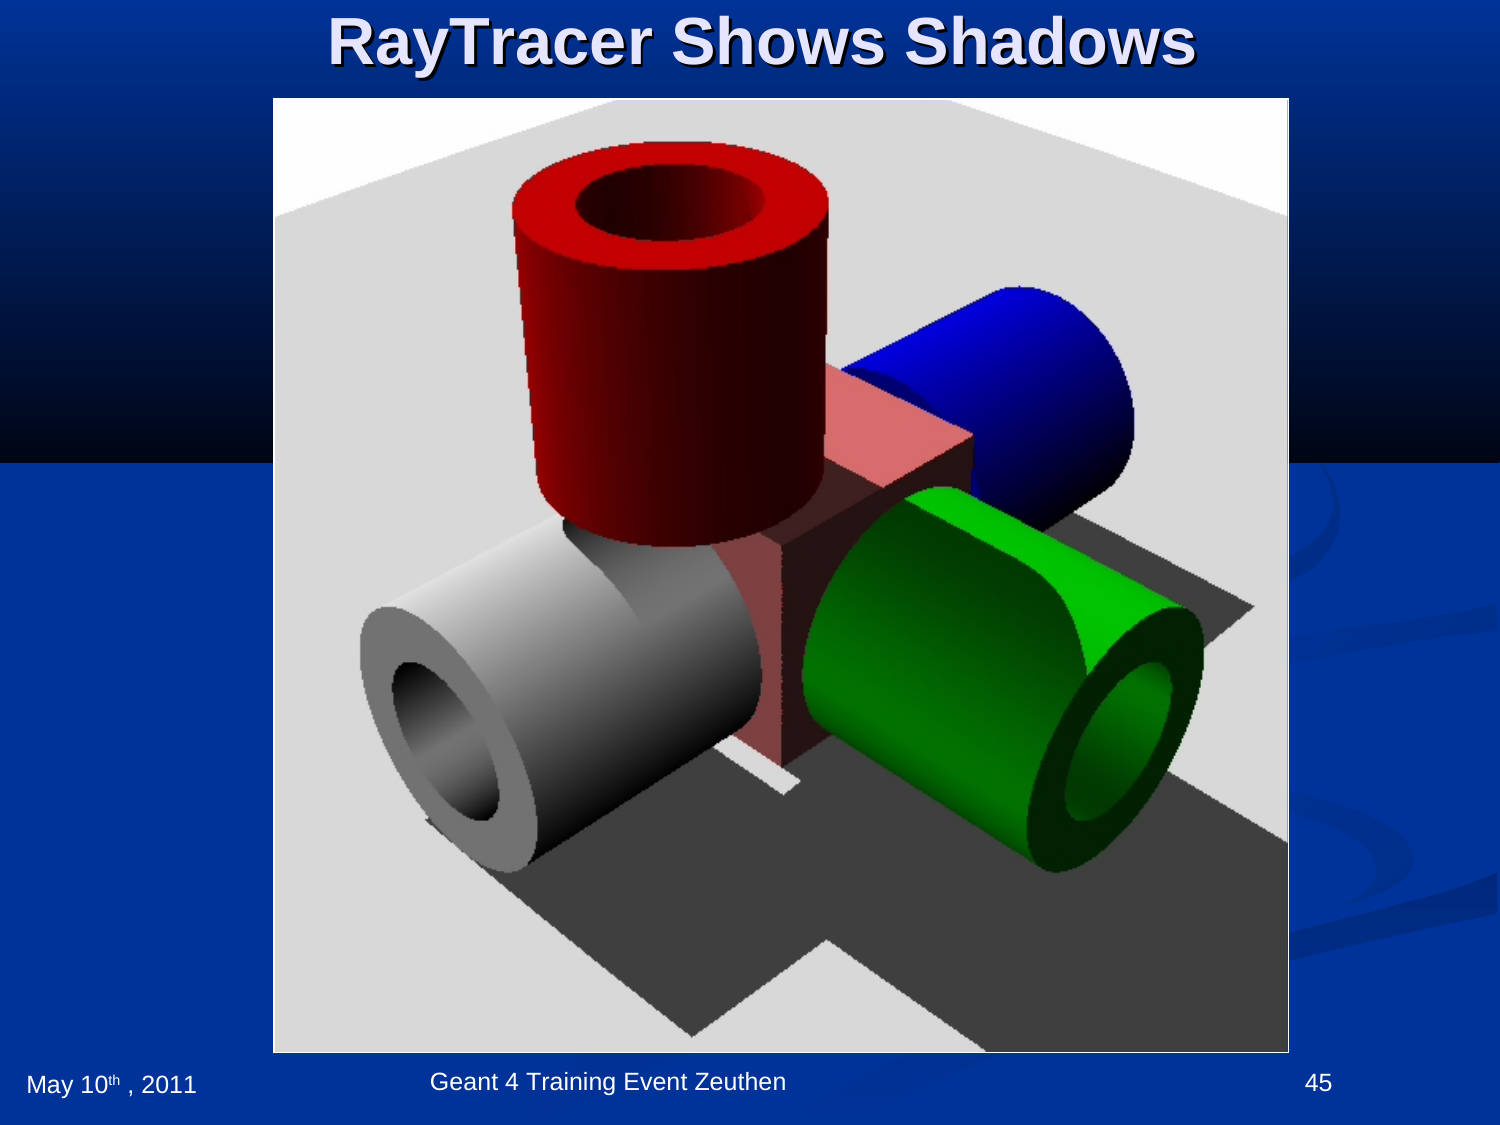

RayTracer Shows Shadows
Introduction to Geant4 Visualization J. Perl
10 January 2011
45